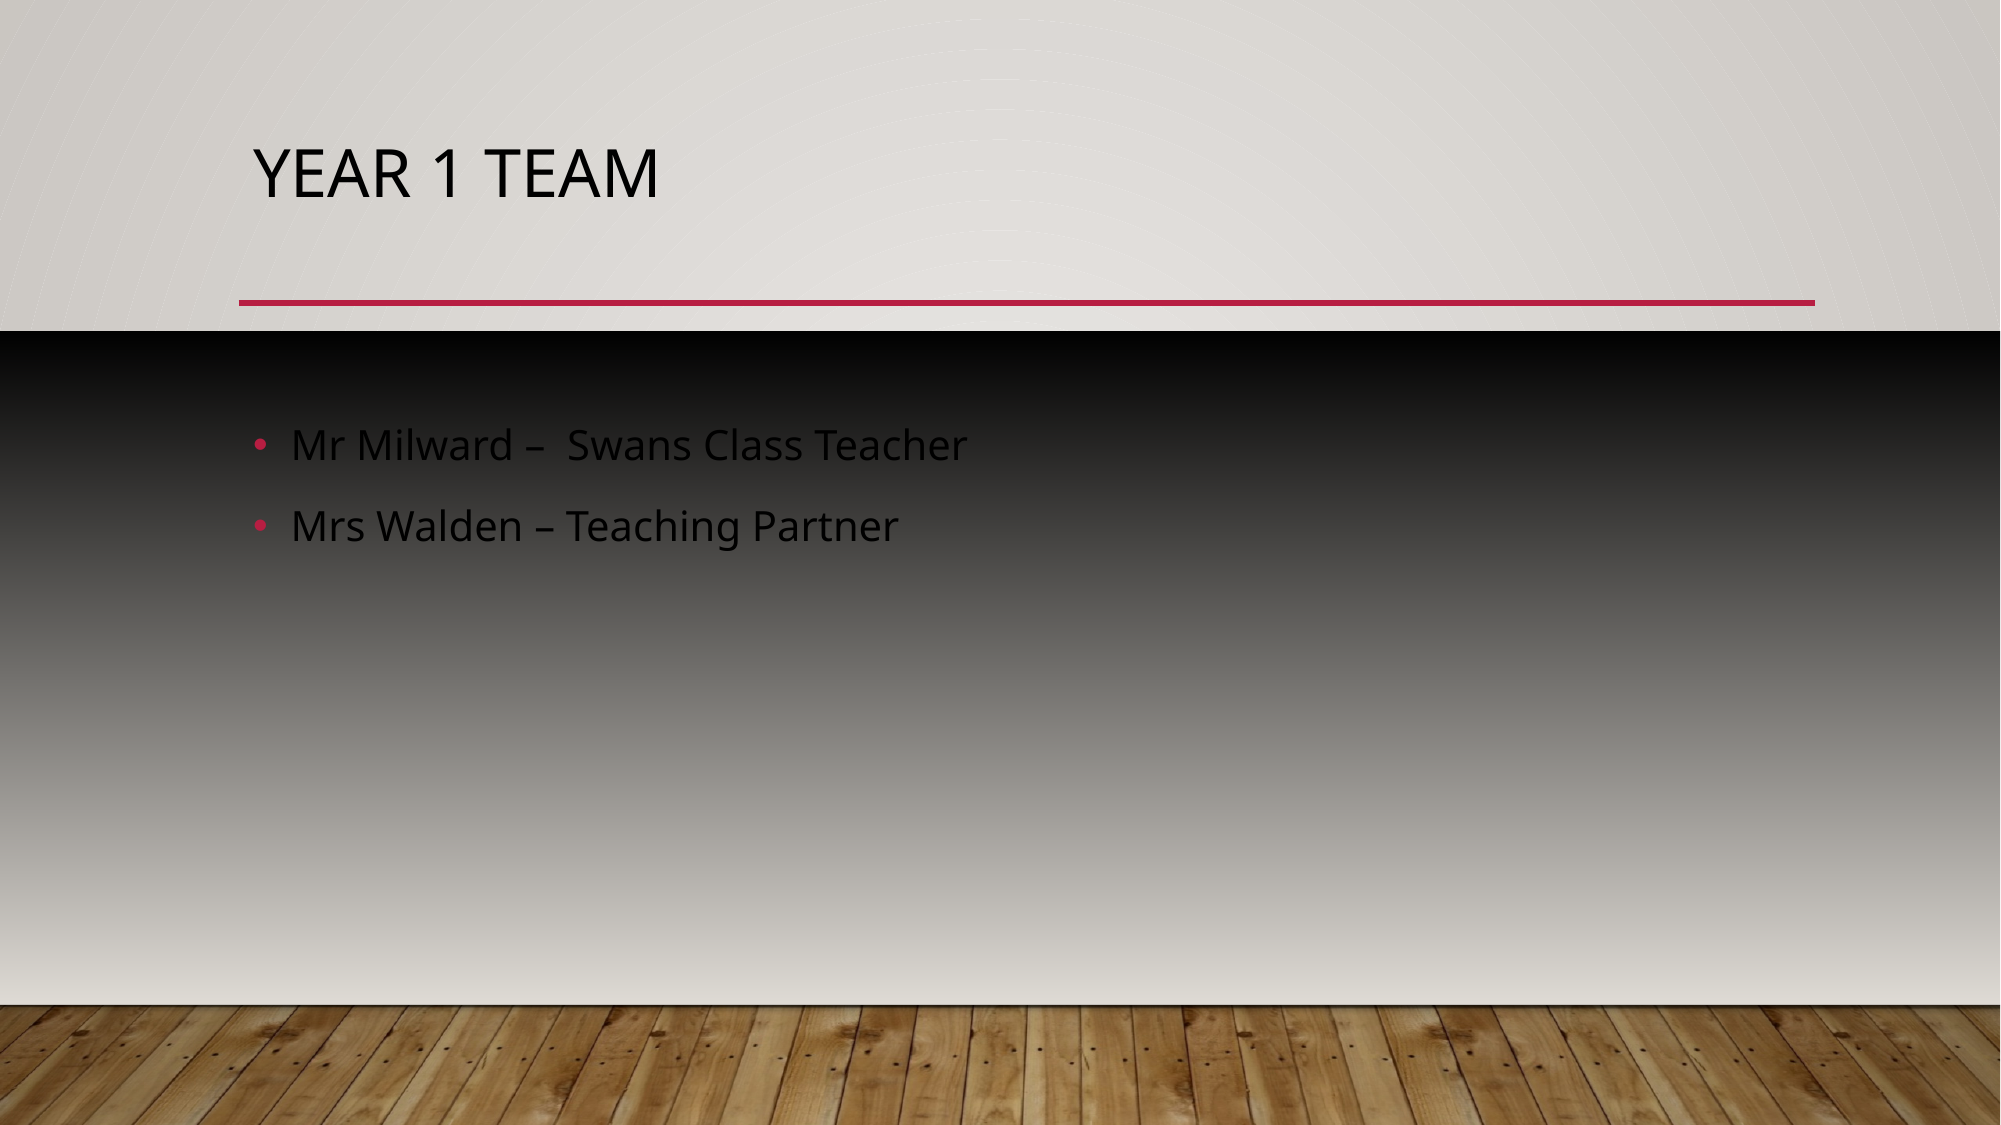

# Year 1 Team
Mr Milward – Swans Class Teacher
Mrs Walden – Teaching Partner